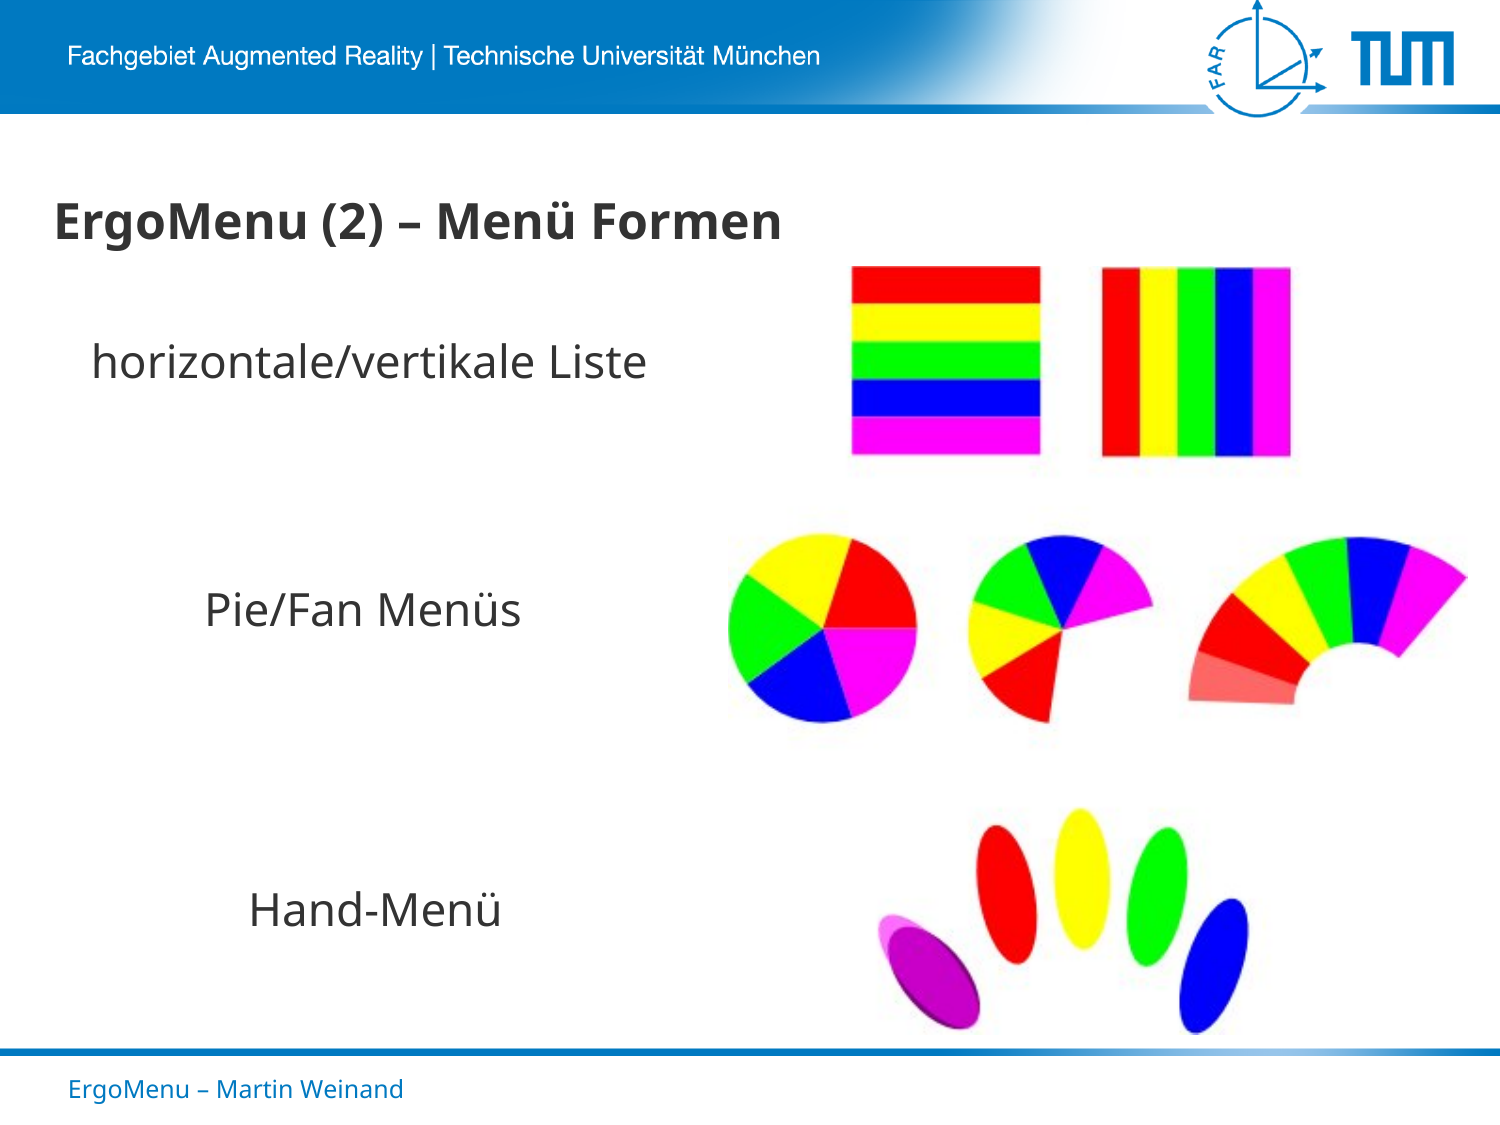

# ErgoMenu (2) – Menü Formen
horizontale/vertikale Liste
Pie/Fan Menüs
Hand-Menü
ErgoMenu – Martin Weinand